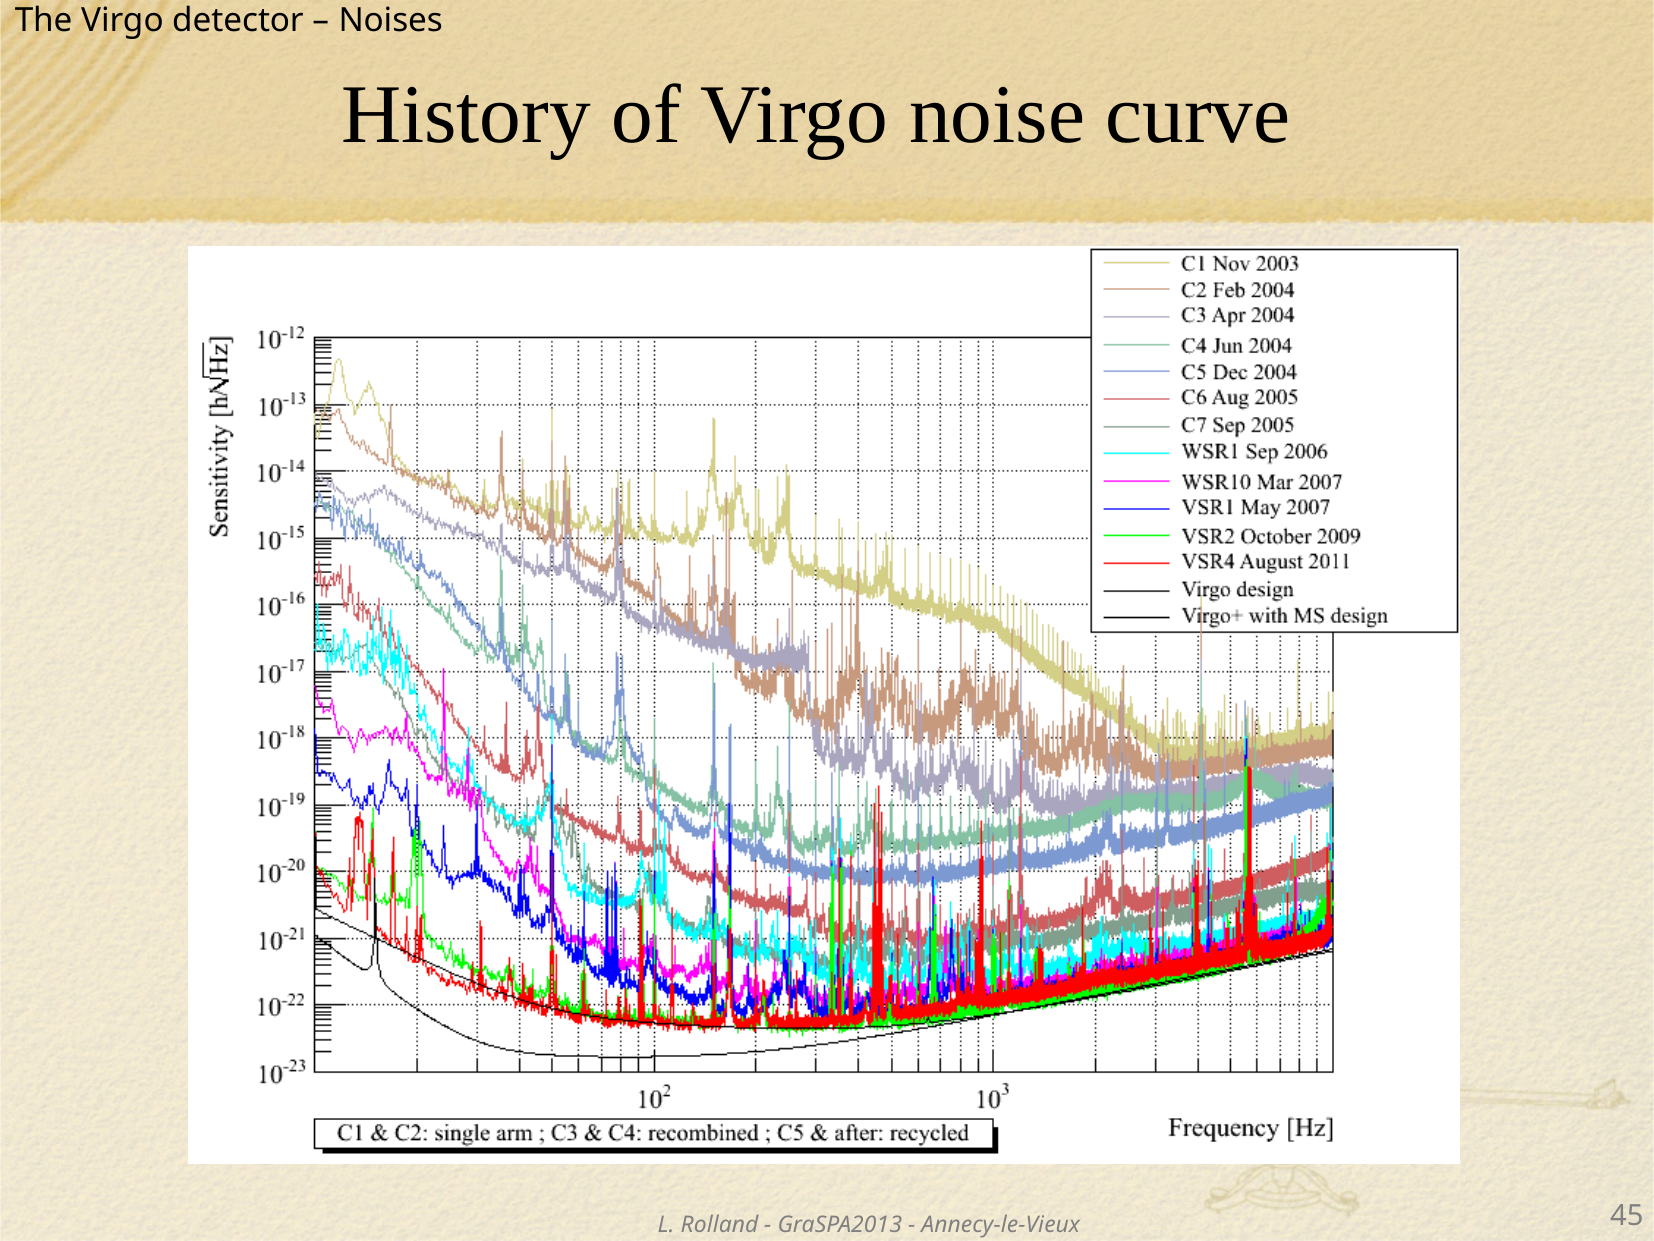

The Virgo detector – Noises
# History of Virgo noise curve